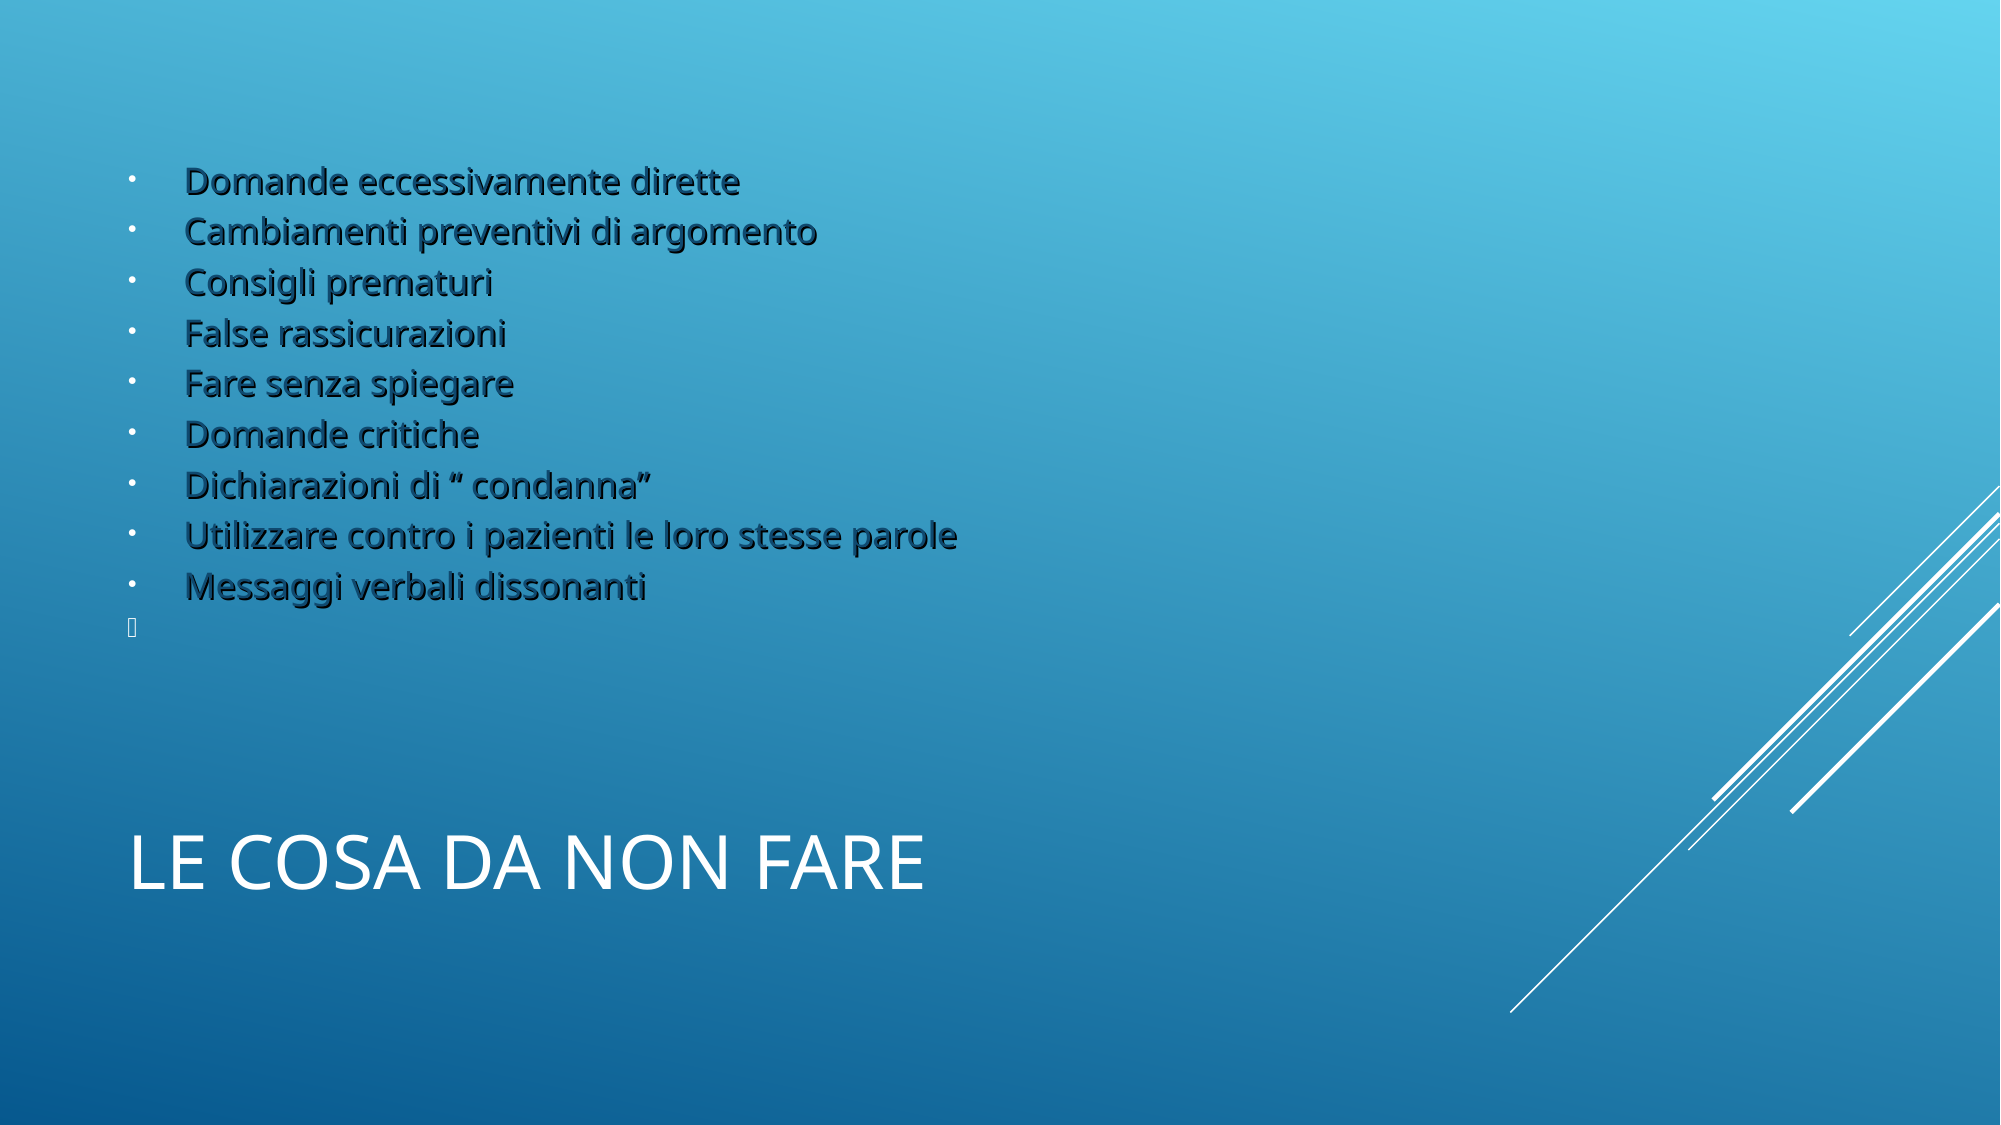

Domande eccessivamente dirette
Cambiamenti preventivi di argomento
Consigli prematuri
False rassicurazioni
Fare senza spiegare
Domande critiche
Dichiarazioni di “ condanna”
Utilizzare contro i pazienti le loro stesse parole
Messaggi verbali dissonanti
# Le cosa da non fare